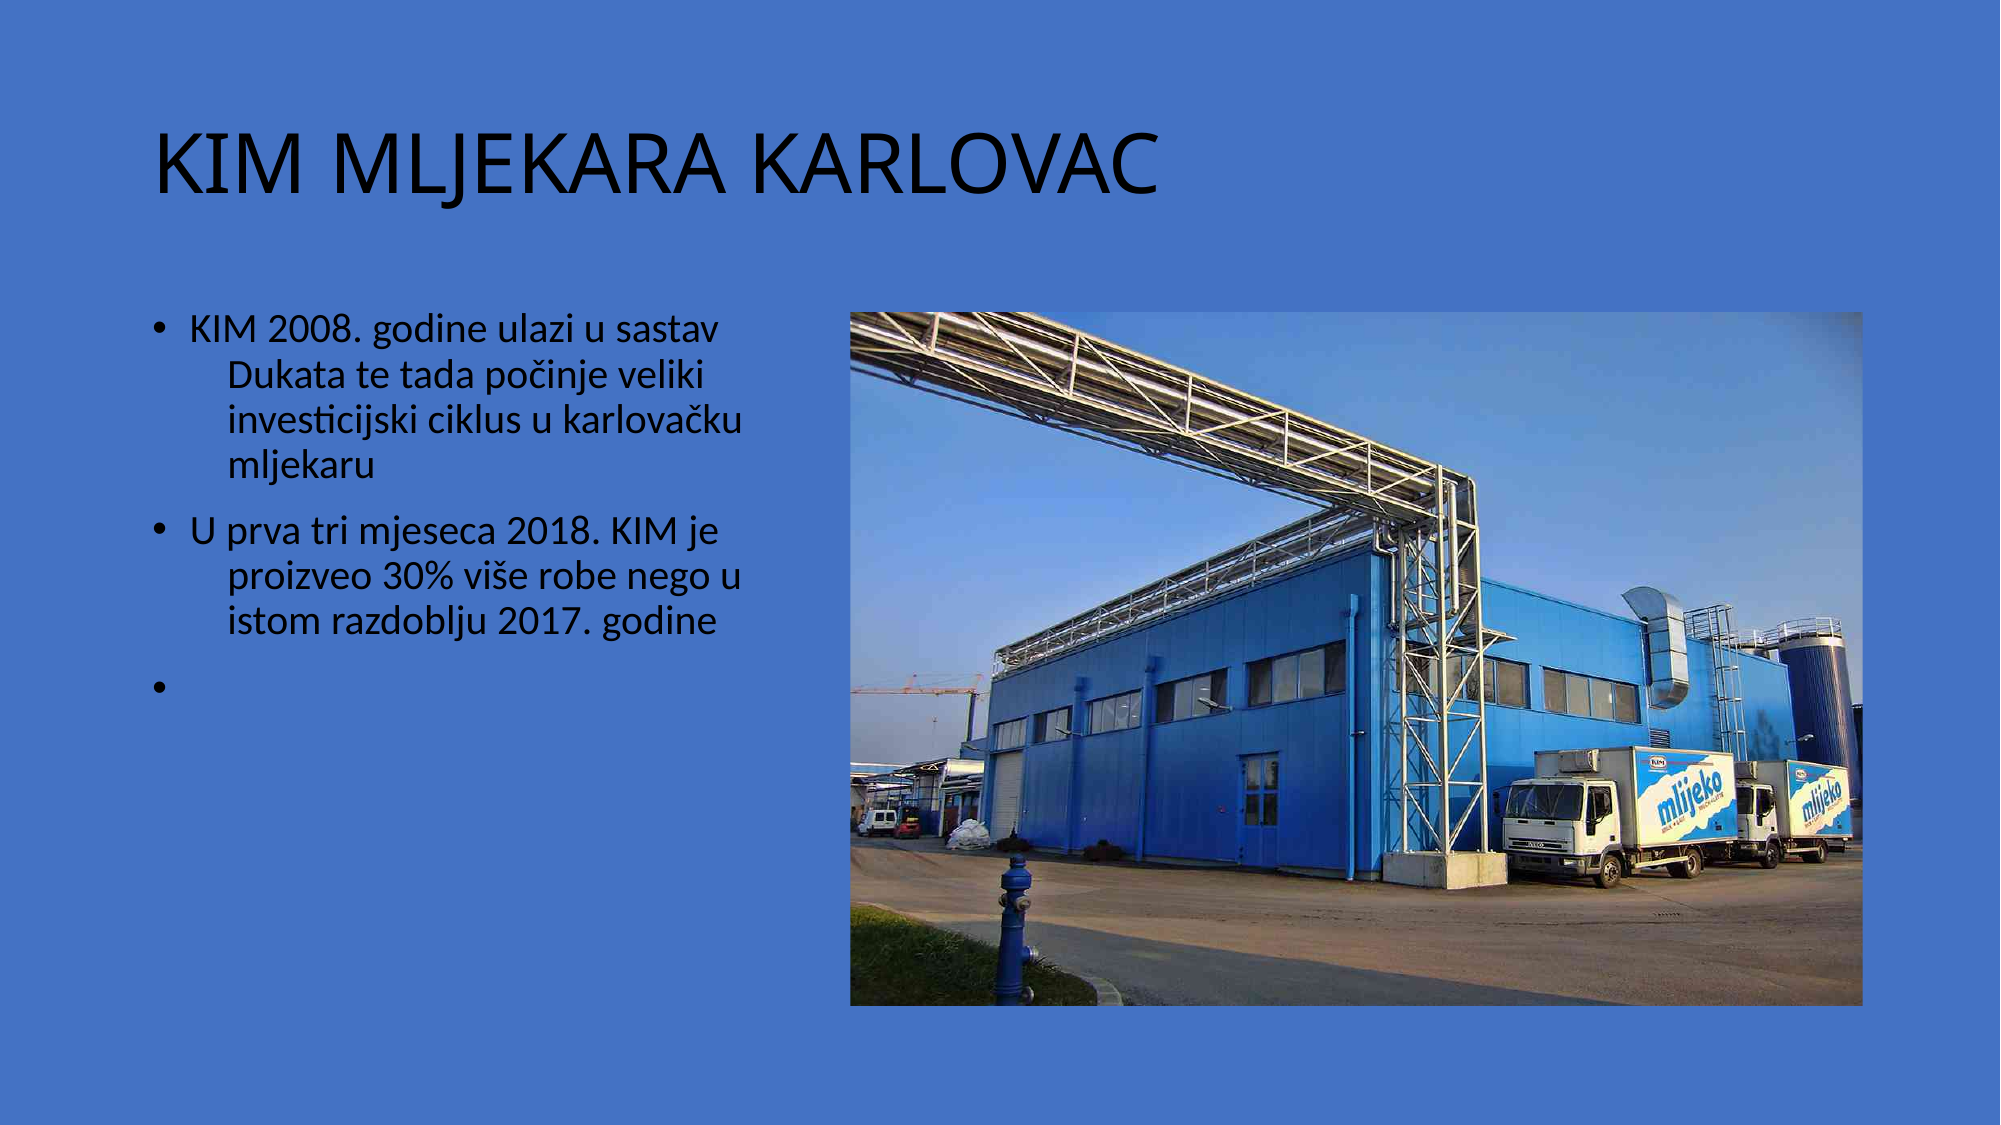

# KIM MLJEKARA KARLOVAC
KIM 2008. godine ulazi u sastav Dukata te tada počinje veliki investicijski ciklus u karlovačku mljekaru
U prva tri mjeseca 2018. KIM je proizveo 30% više robe nego u istom razdoblju 2017. godine